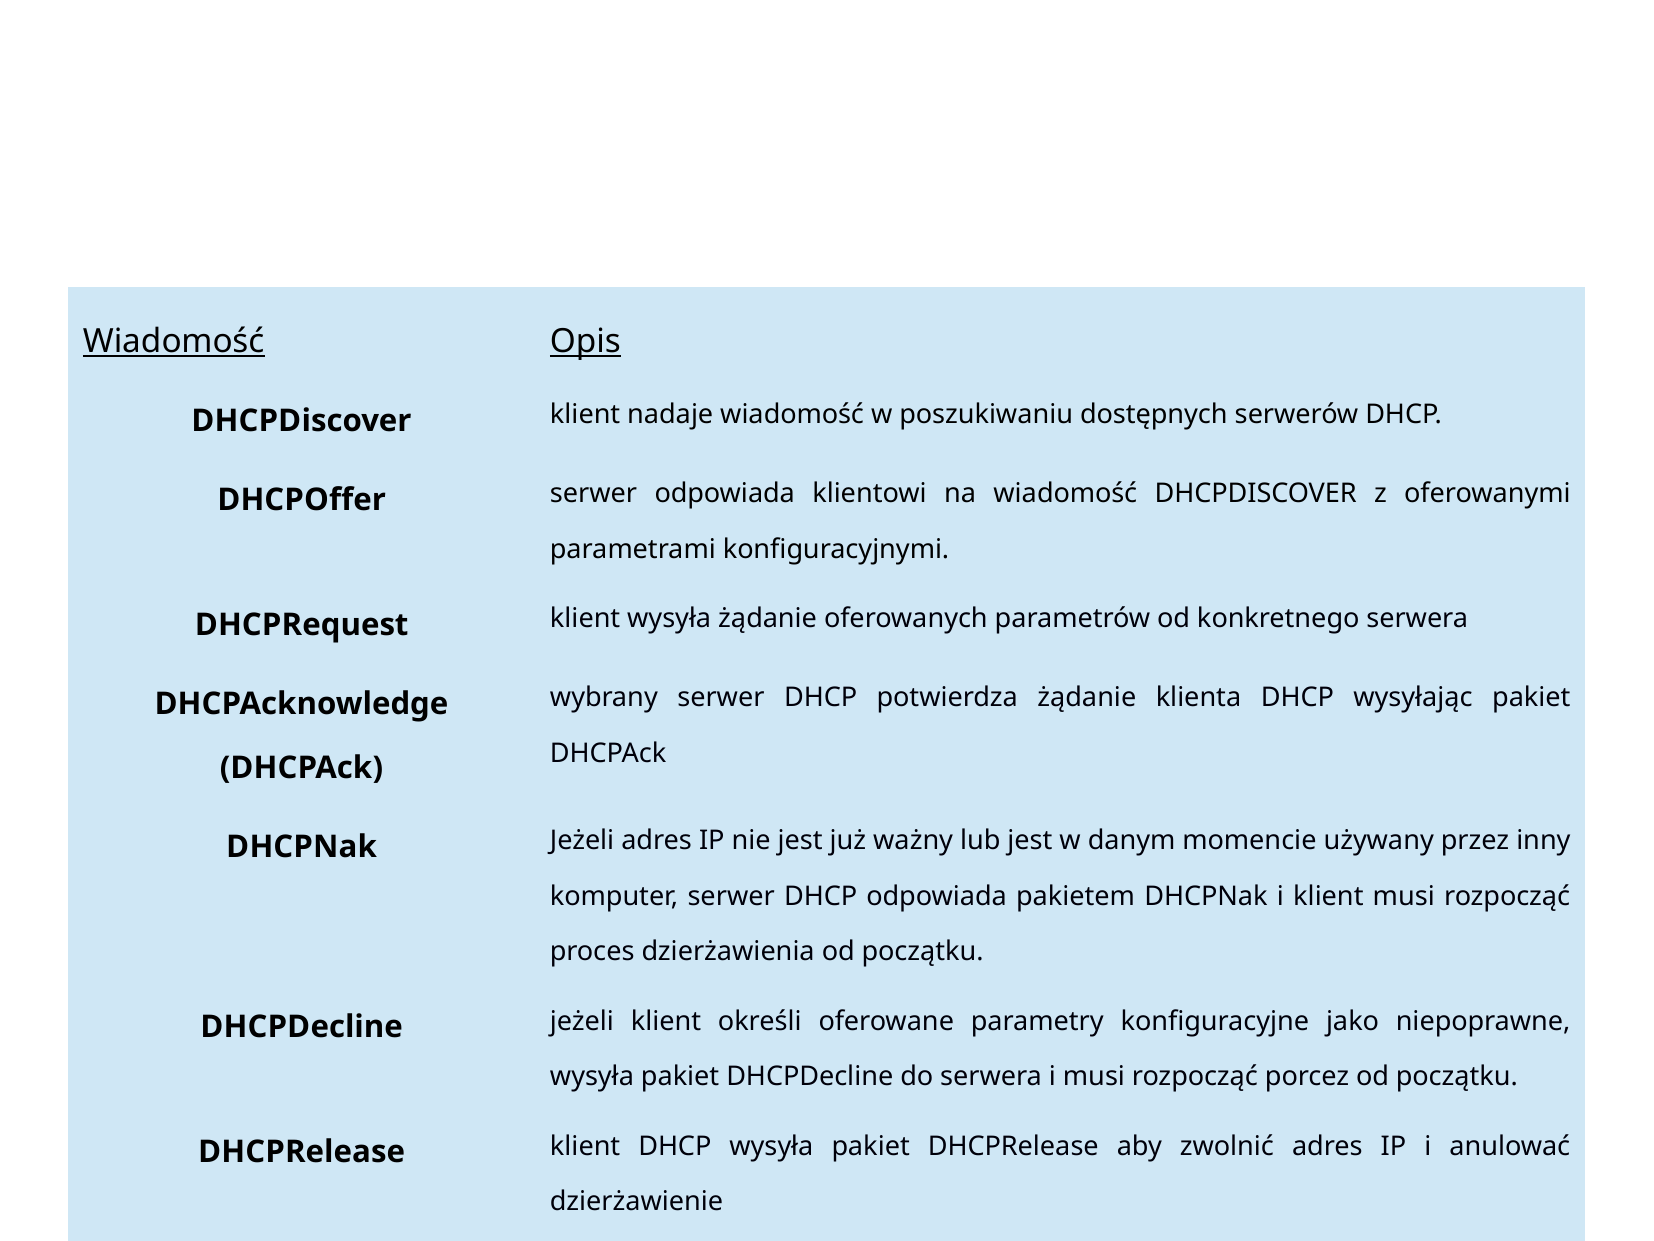

# Wiadomości DHCP
| Wiadomość | Opis |
| --- | --- |
| DHCPDiscover | klient nadaje wiadomość w poszukiwaniu dostępnych serwerów DHCP. |
| DHCPOffer | serwer odpowiada klientowi na wiadomość DHCPDISCOVER z oferowanymi parametrami konfiguracyjnymi. |
| DHCPRequest | klient wysyła żądanie oferowanych parametrów od konkretnego serwera |
| DHCPAcknowledge (DHCPAck) | wybrany serwer DHCP potwierdza żądanie klienta DHCP wysyłając pakiet DHCPAck |
| DHCPNak | Jeżeli adres IP nie jest już ważny lub jest w danym momencie używany przez inny komputer, serwer DHCP odpowiada pakietem DHCPNak i klient musi rozpocząć proces dzierżawienia od początku. |
| DHCPDecline | jeżeli klient określi oferowane parametry konfiguracyjne jako niepoprawne, wysyła pakiet DHCPDecline do serwera i musi rozpocząć porcez od początku. |
| DHCPRelease | klient DHCP wysyła pakiet DHCPRelease aby zwolnić adres IP i anulować dzierżawienie |
| DHCPInform | Klient zapytuje serwer DHCP o parametry konfiguracyjne TCP?IP hosta (host ma już przydzielony adres IP) |